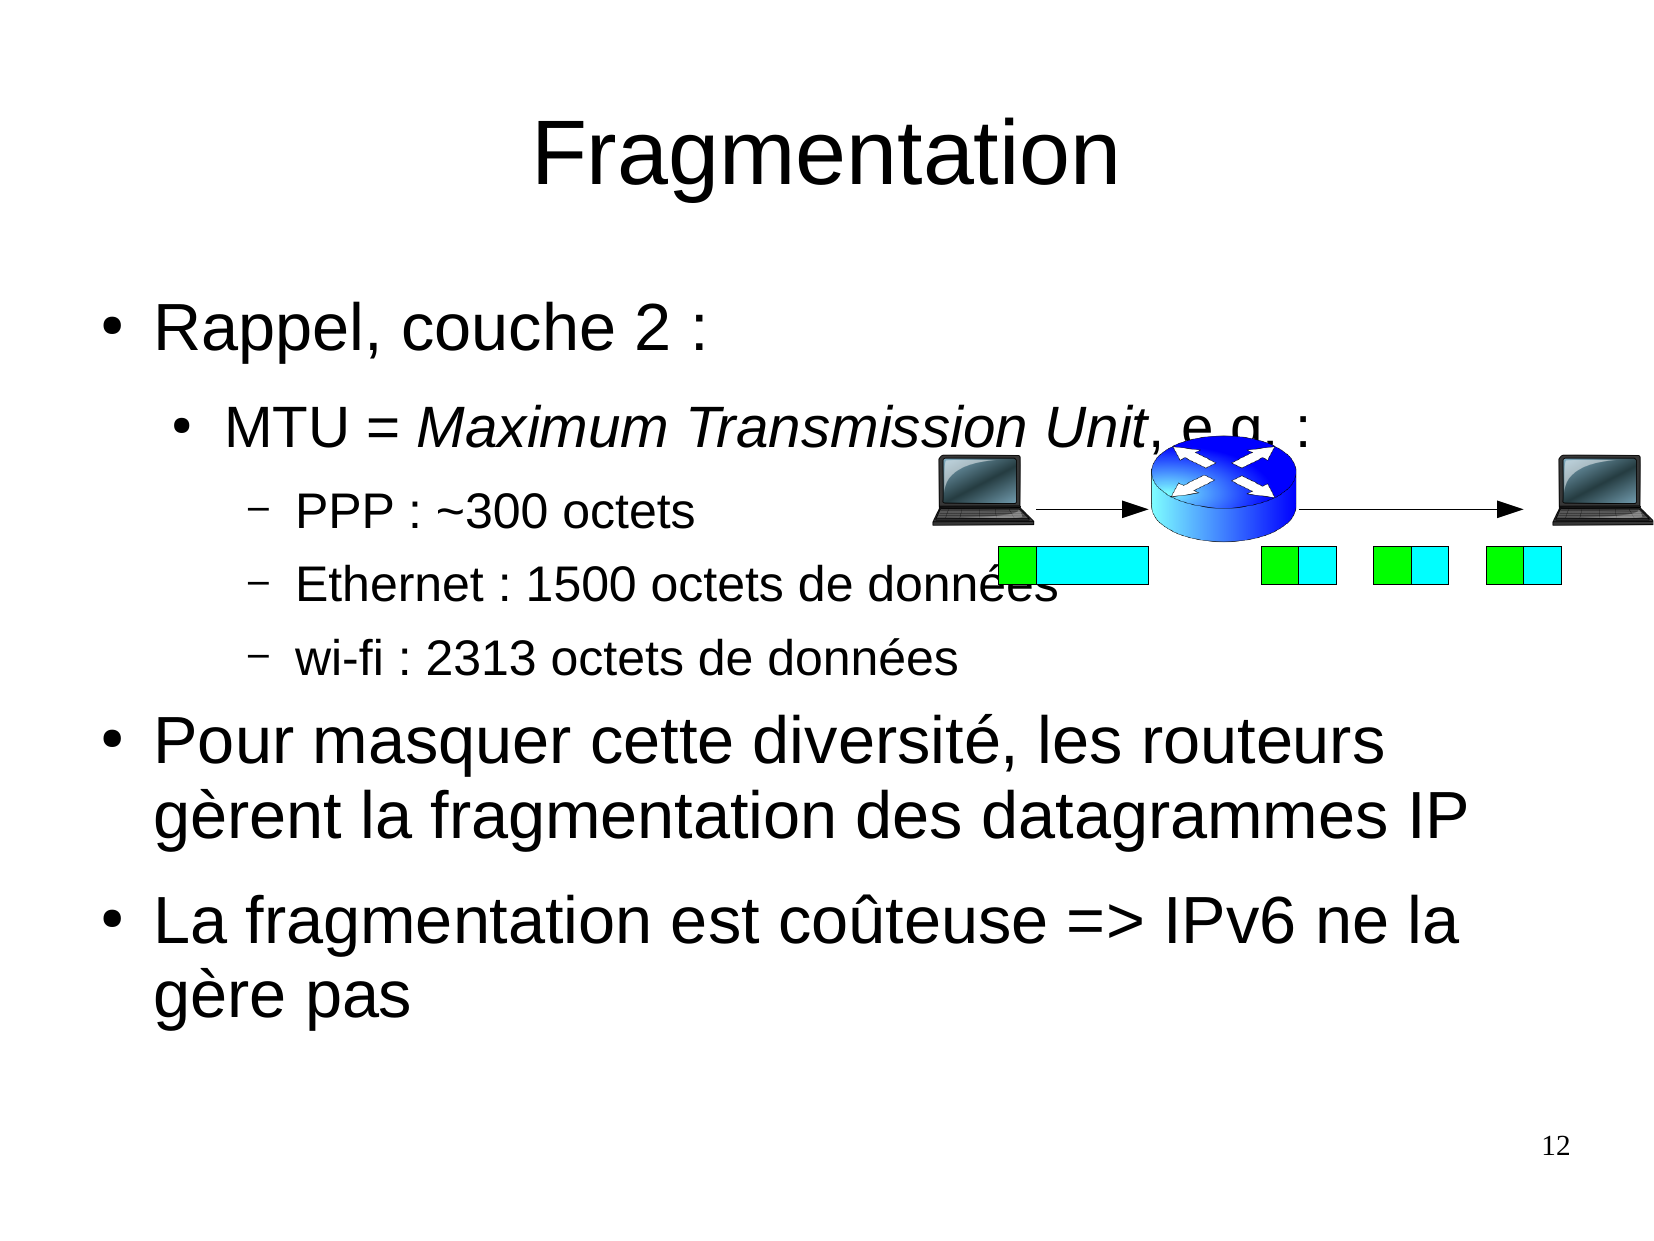

# Fragmentation
Rappel, couche 2 :
MTU = Maximum Transmission Unit, e.g. :
PPP : ~300 octets
Ethernet : 1500 octets de données
wi-fi : 2313 octets de données
Pour masquer cette diversité, les routeurs gèrent la fragmentation des datagrammes IP
La fragmentation est coûteuse => IPv6 ne la gère pas
12